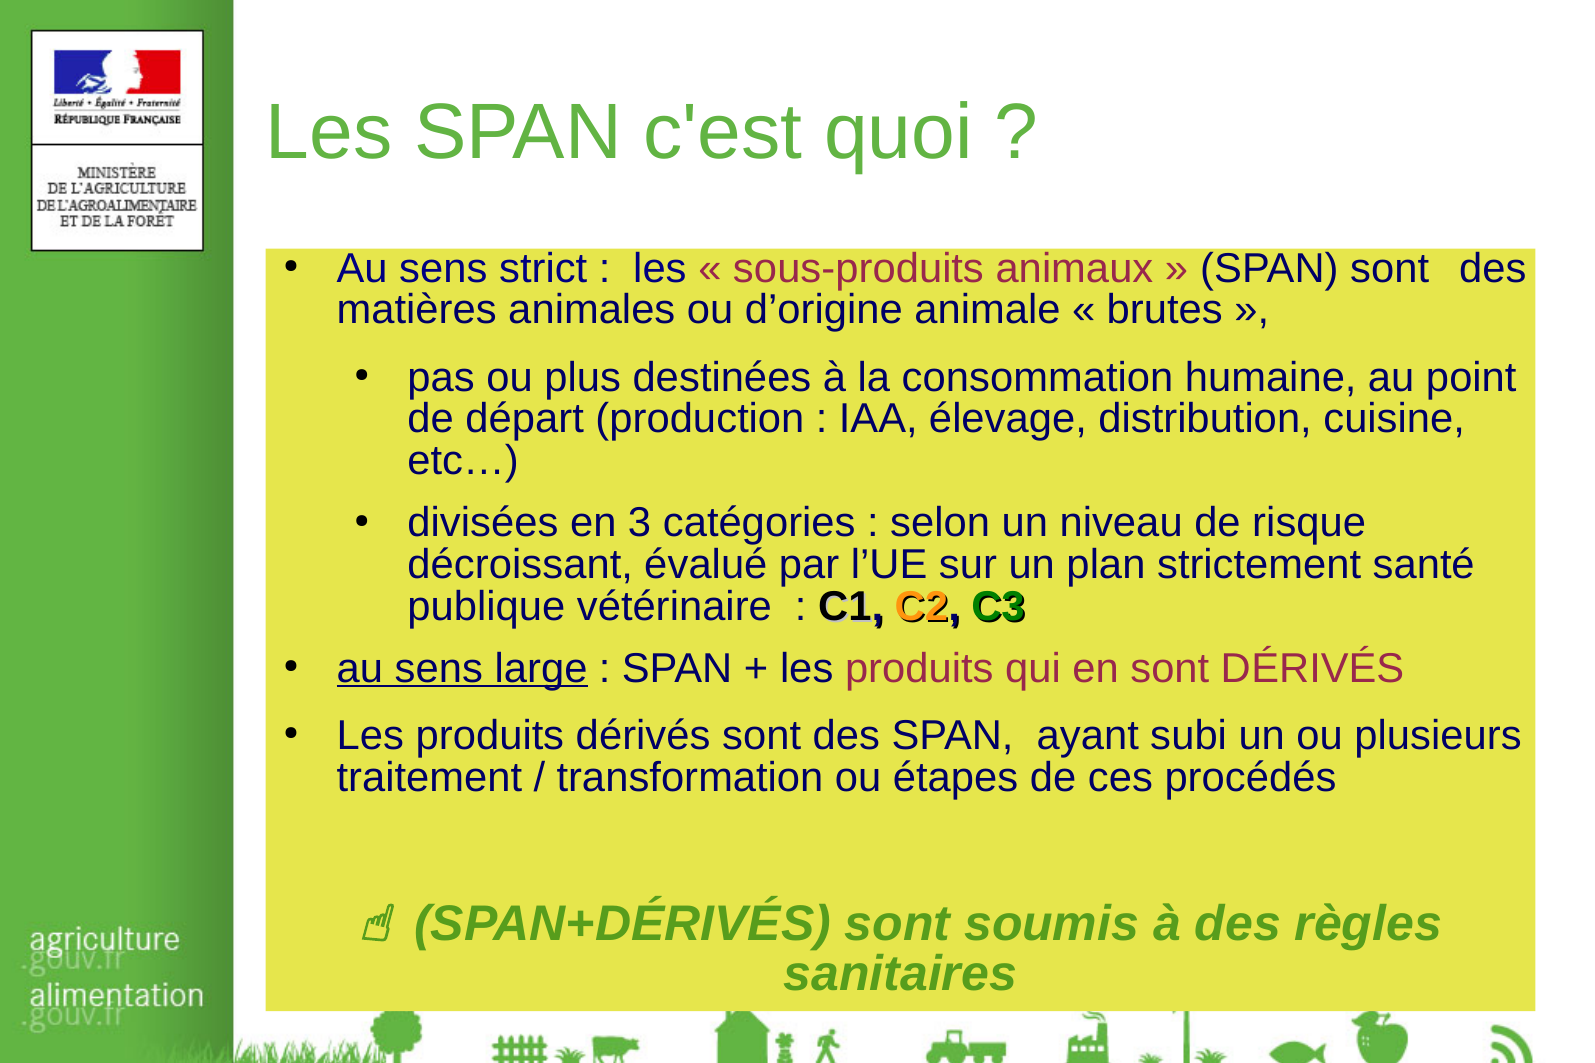

# Les SPAN c'est quoi ?
Au sens strict : les « sous-produits animaux » (SPAN) sont 	des matières animales ou d’origine animale « brutes »,
pas ou plus destinées à la consommation humaine, au point de départ (production : IAA, élevage, distribution, cuisine, etc…)
divisées en 3 catégories : selon un niveau de risque décroissant, évalué par l’UE sur un plan strictement santé publique vétérinaire : C1, C2, C3
au sens large : SPAN + les produits qui en sont DÉRIVÉS
Les produits dérivés sont des SPAN, ayant subi un ou plusieurs traitement / transformation ou étapes de ces procédés
 (SPAN+DÉRIVÉS) sont soumis à des règles sanitaires